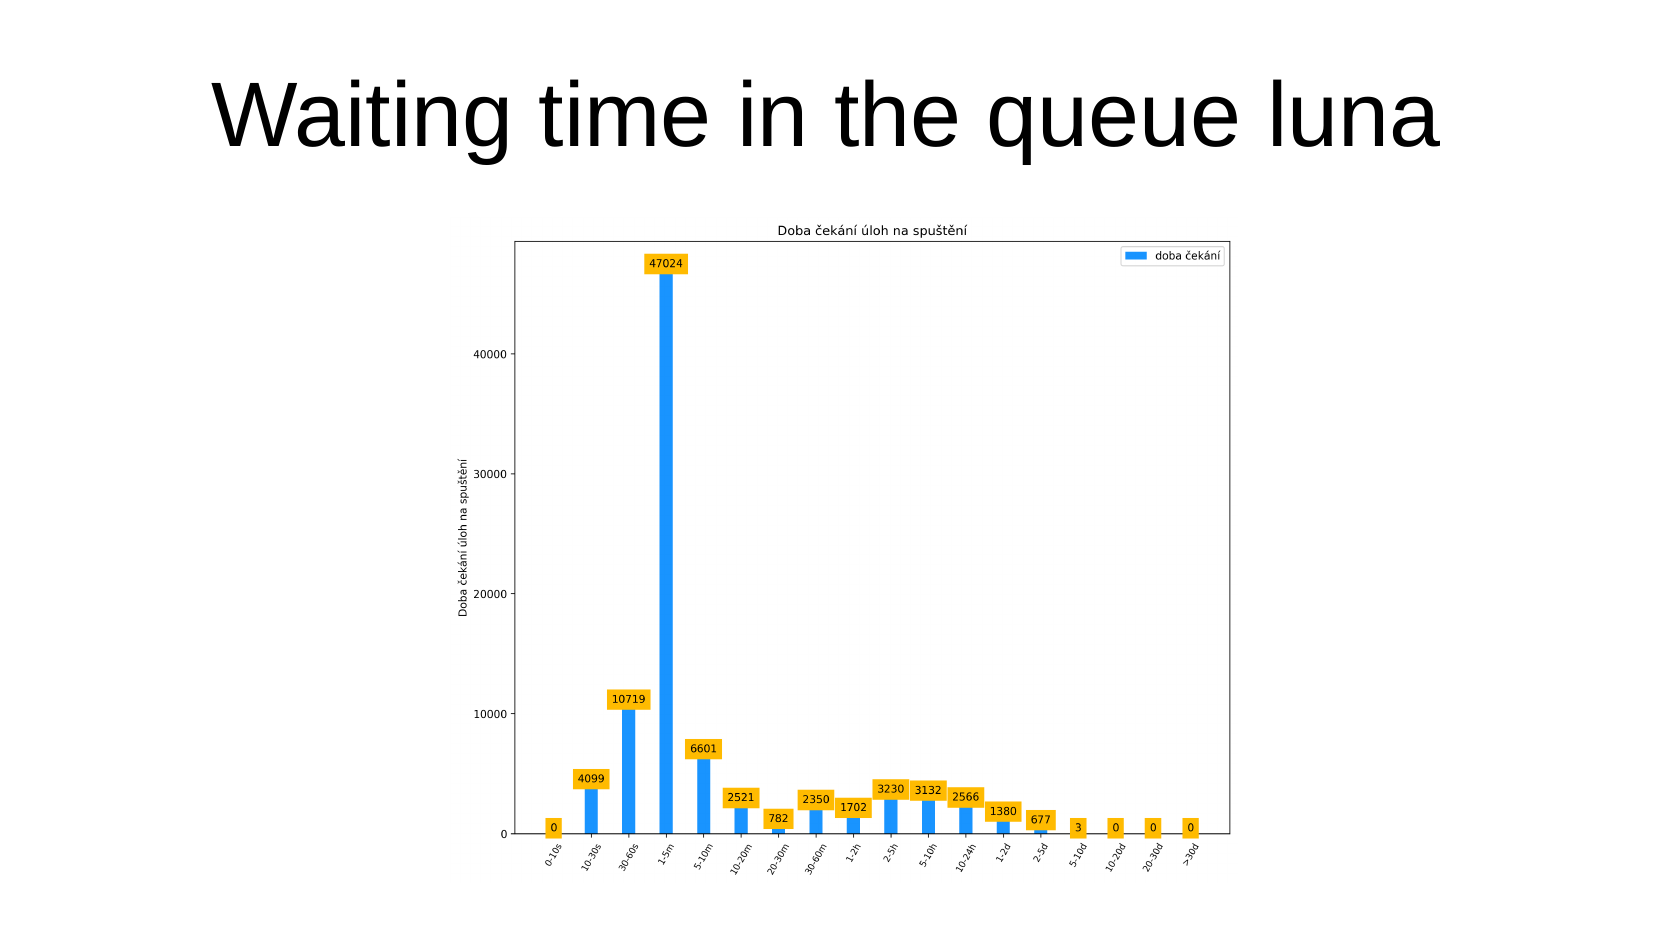

# Waiting time in the queue luna